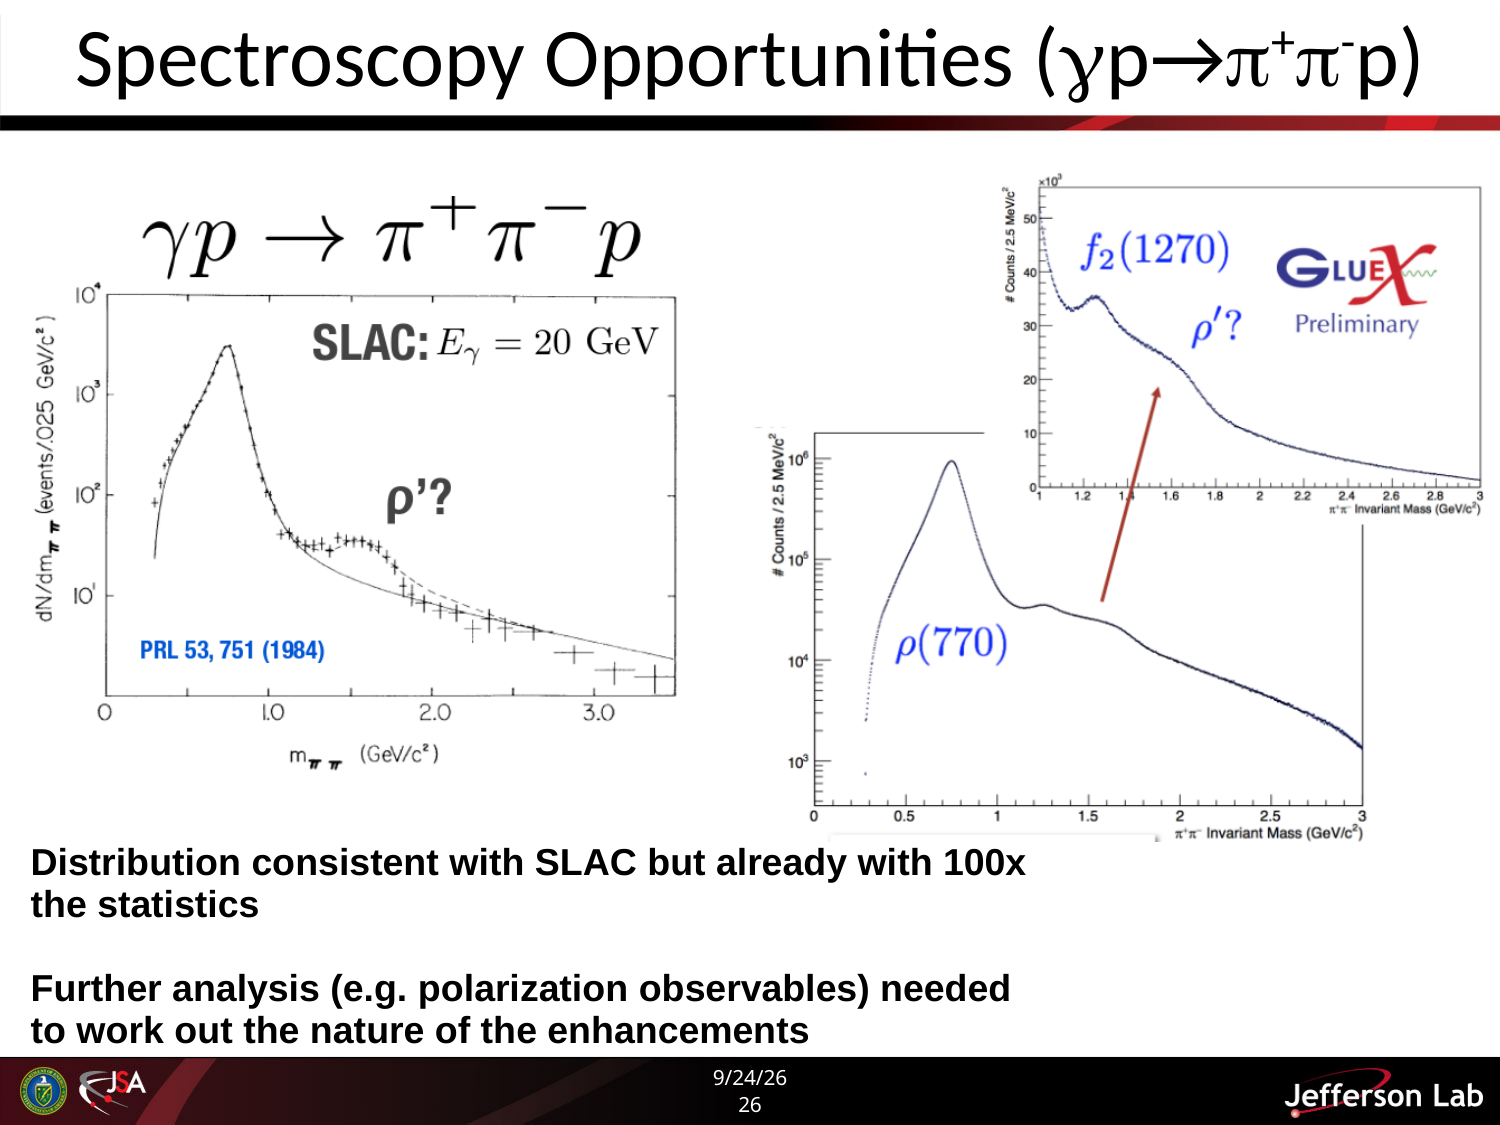

# Spectroscopy Opportunities (gp→p+p-p)
Distribution consistent with SLAC but already with 100x the statistics
Further analysis (e.g. polarization observables) needed to work out the nature of the enhancements
26